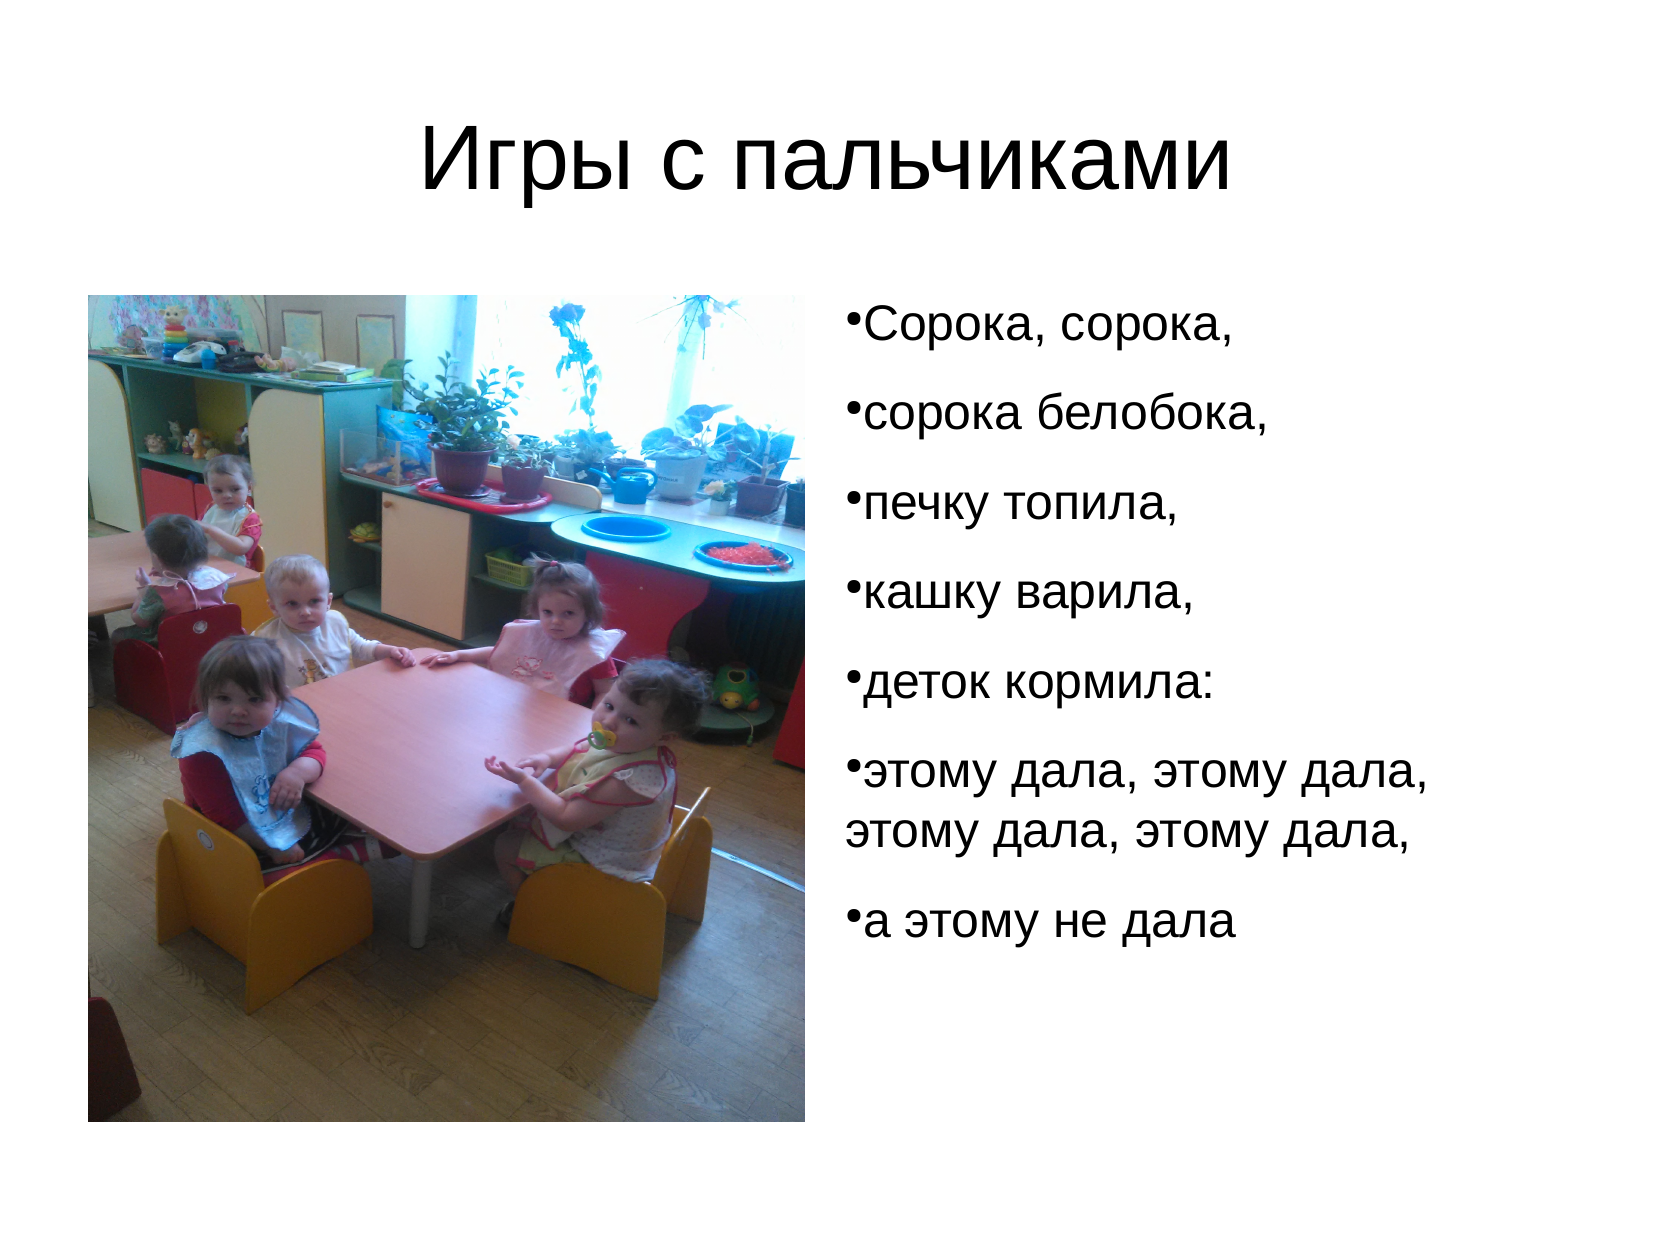

# Игры с пальчиками
Сорока, сорока,
сорока белобока,
печку топила,
кашку варила,
деток кормила:
этому дала, этому дала, этому дала, этому дала,
а этому не дала